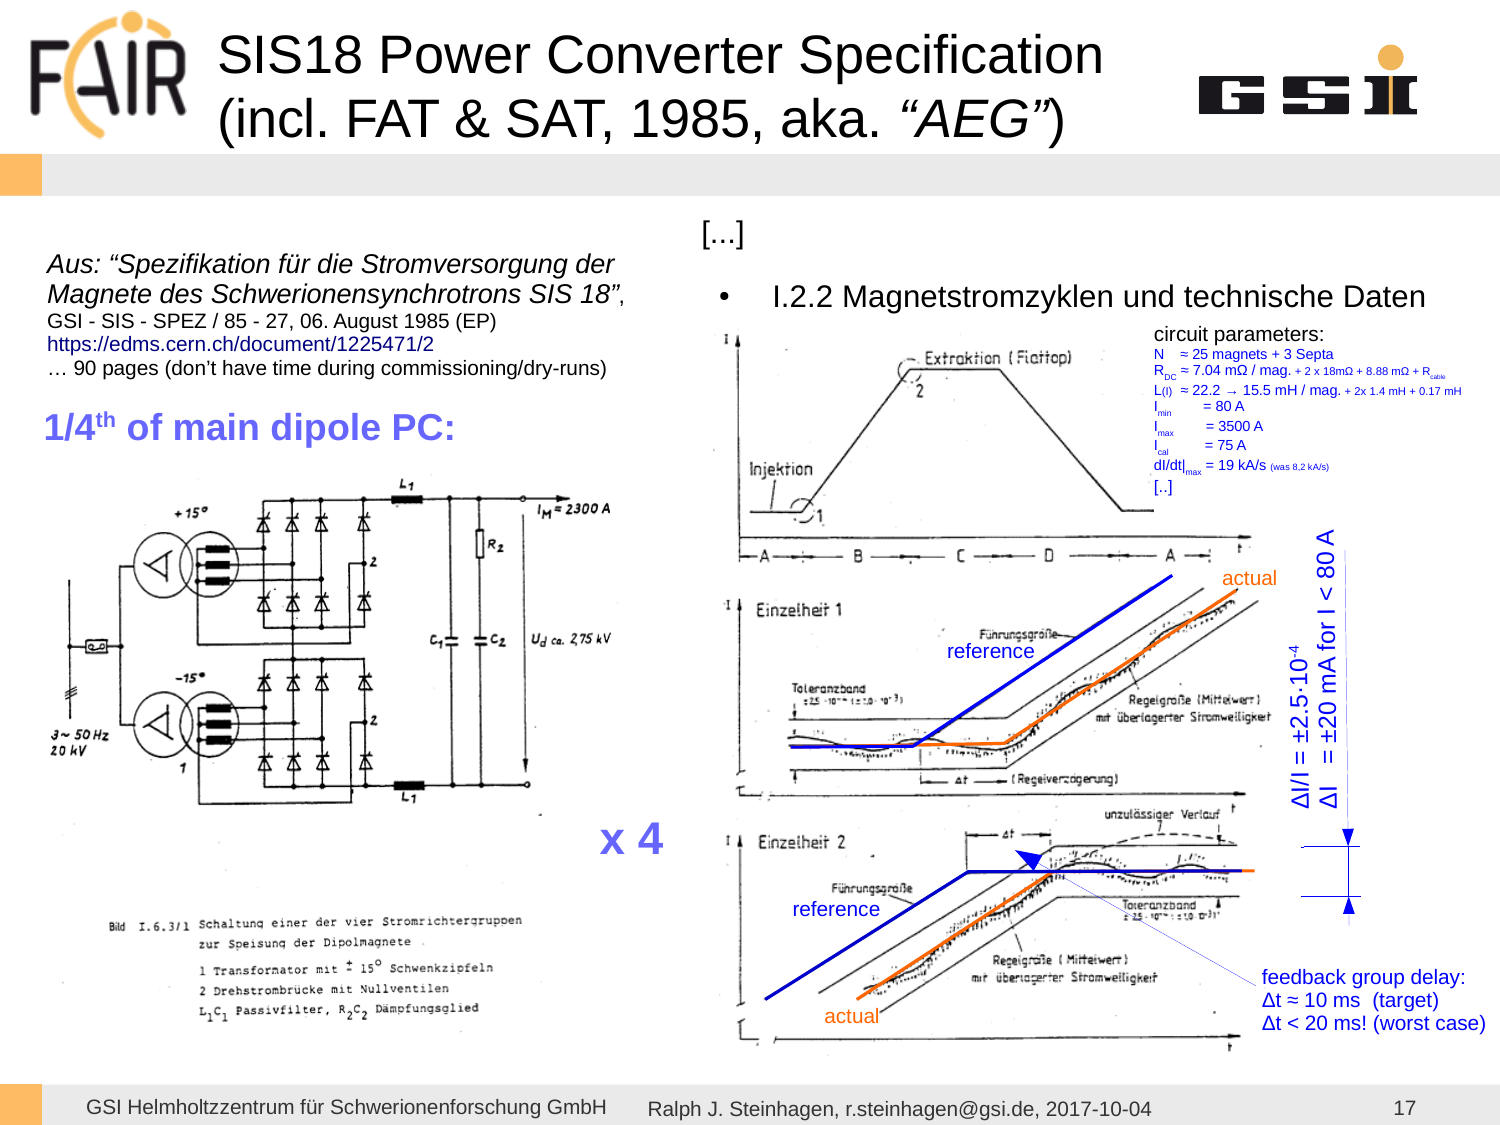

# SIS18 Power Converter Specification (incl. FAT & SAT, 1985, aka. “AEG”)
[...]
I.2.2 Magnetstromzyklen und technische Daten
circuit parameters:
N ≈ 25 magnets + 3 Septa
RDC ≈ 7.04 mΩ / mag. + 2 x 18mΩ + 8.88 mΩ + Rcable
L(I) ≈ 22.2 → 15.5 mH / mag. + 2x 1.4 mH + 0.17 mH
Imin = 80 A
Imax = 3500 A
Ical = 75 A
dI/dt|max = 19 kA/s (was 8,2 kA/s)
[..]
actual
reference
reference
feedback group delay:
Δt ≈ 10 ms (target)
Δt < 20 ms! (worst case)
actual
Aus: “Spezifikation für die Stromversorgung der Magnete des Schwerionensynchrotrons SIS 18”,
GSI ‑ SIS ‑ SPEZ / 85 ‑ 27, 06. August 1985 (EP)
https://edms.cern.ch/document/1225471/2
… 90 pages (don’t have time during commissioning/dry-runs)
1/4th of main dipole PC:
x 4